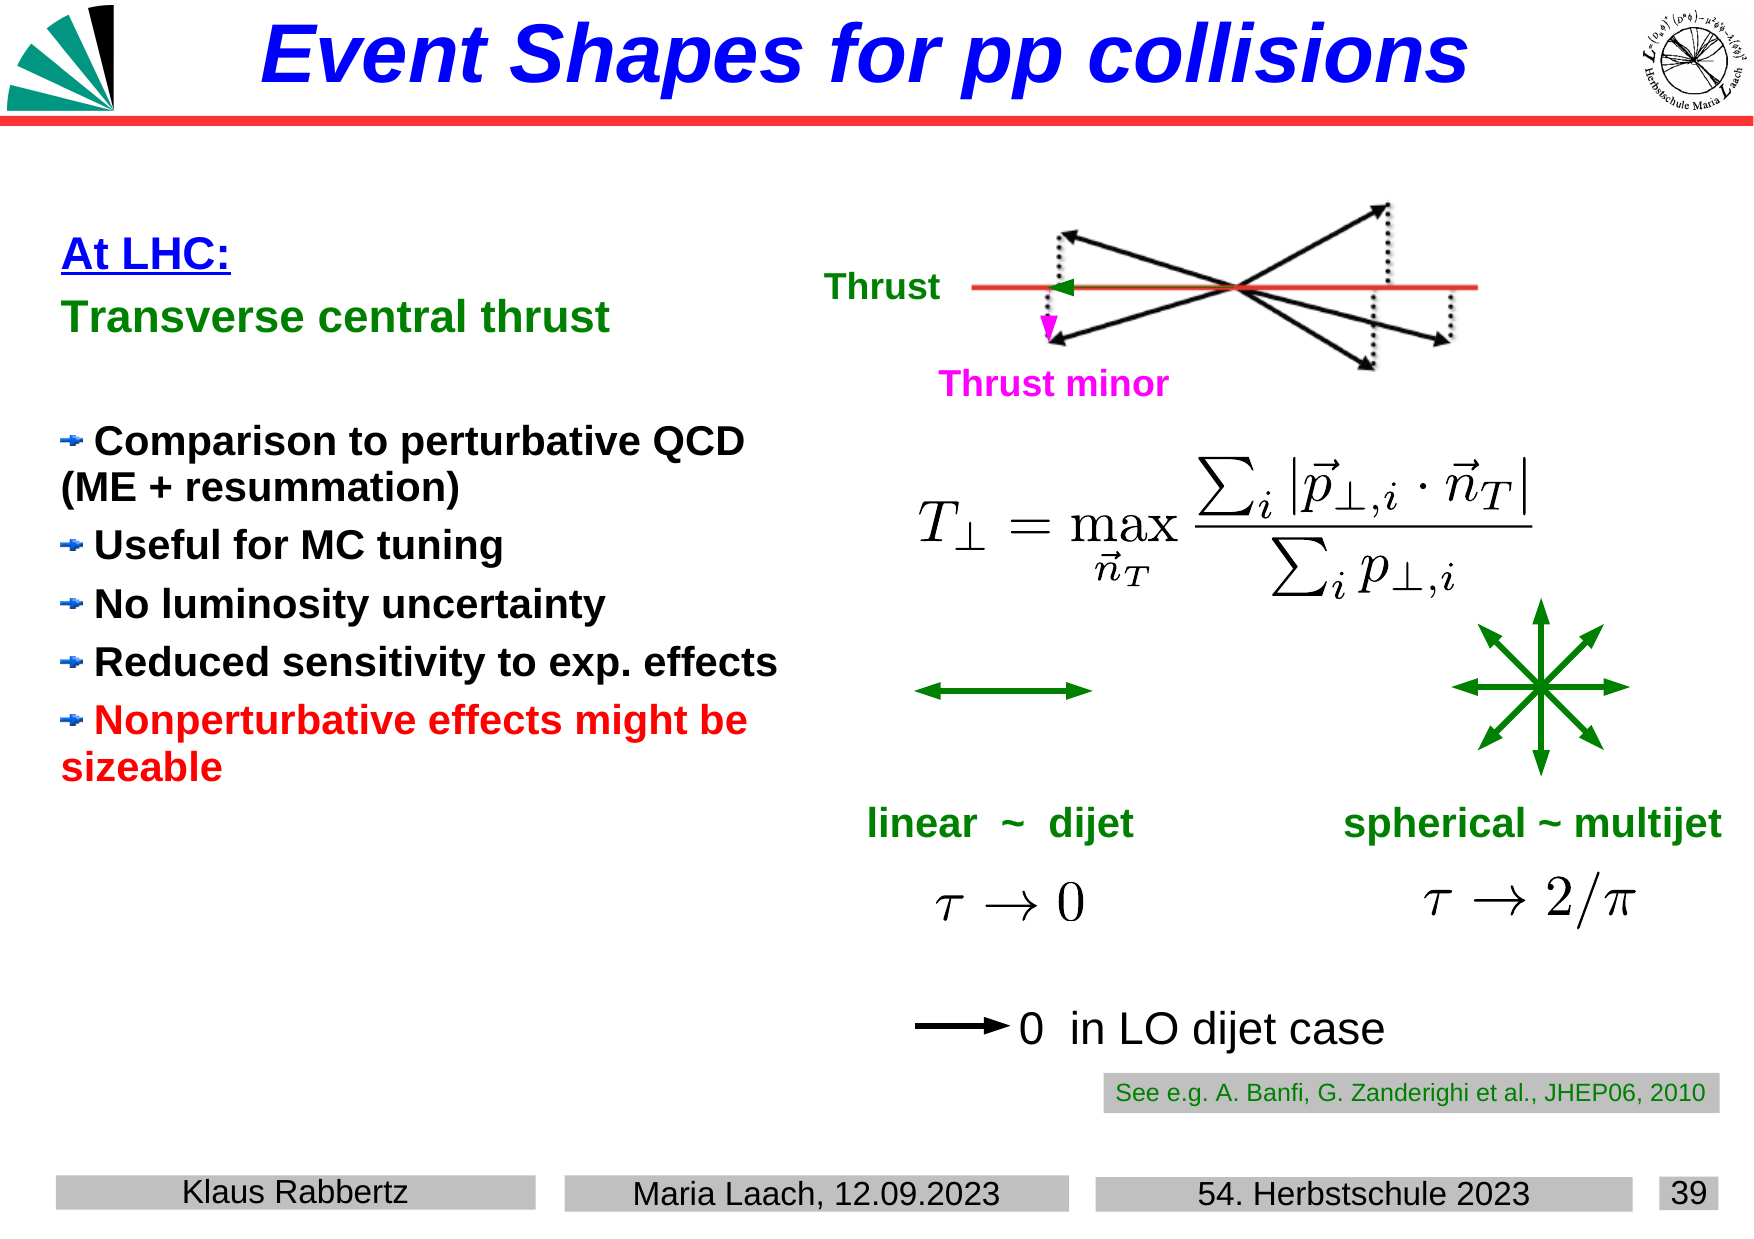

# Event Shapes for pp collisions
At LHC:
Transverse central thrust
 Comparison to perturbative QCD (ME + resummation)
 Useful for MC tuning
 No luminosity uncertainty
 Reduced sensitivity to exp. effects
 Nonperturbative effects might be sizeable
Thrust
Thrust minor
linear ~ dijet
spherical ~ multijet
 0 in LO dijet case
See e.g. A. Banfi, G. Zanderighi et al., JHEP06, 2010